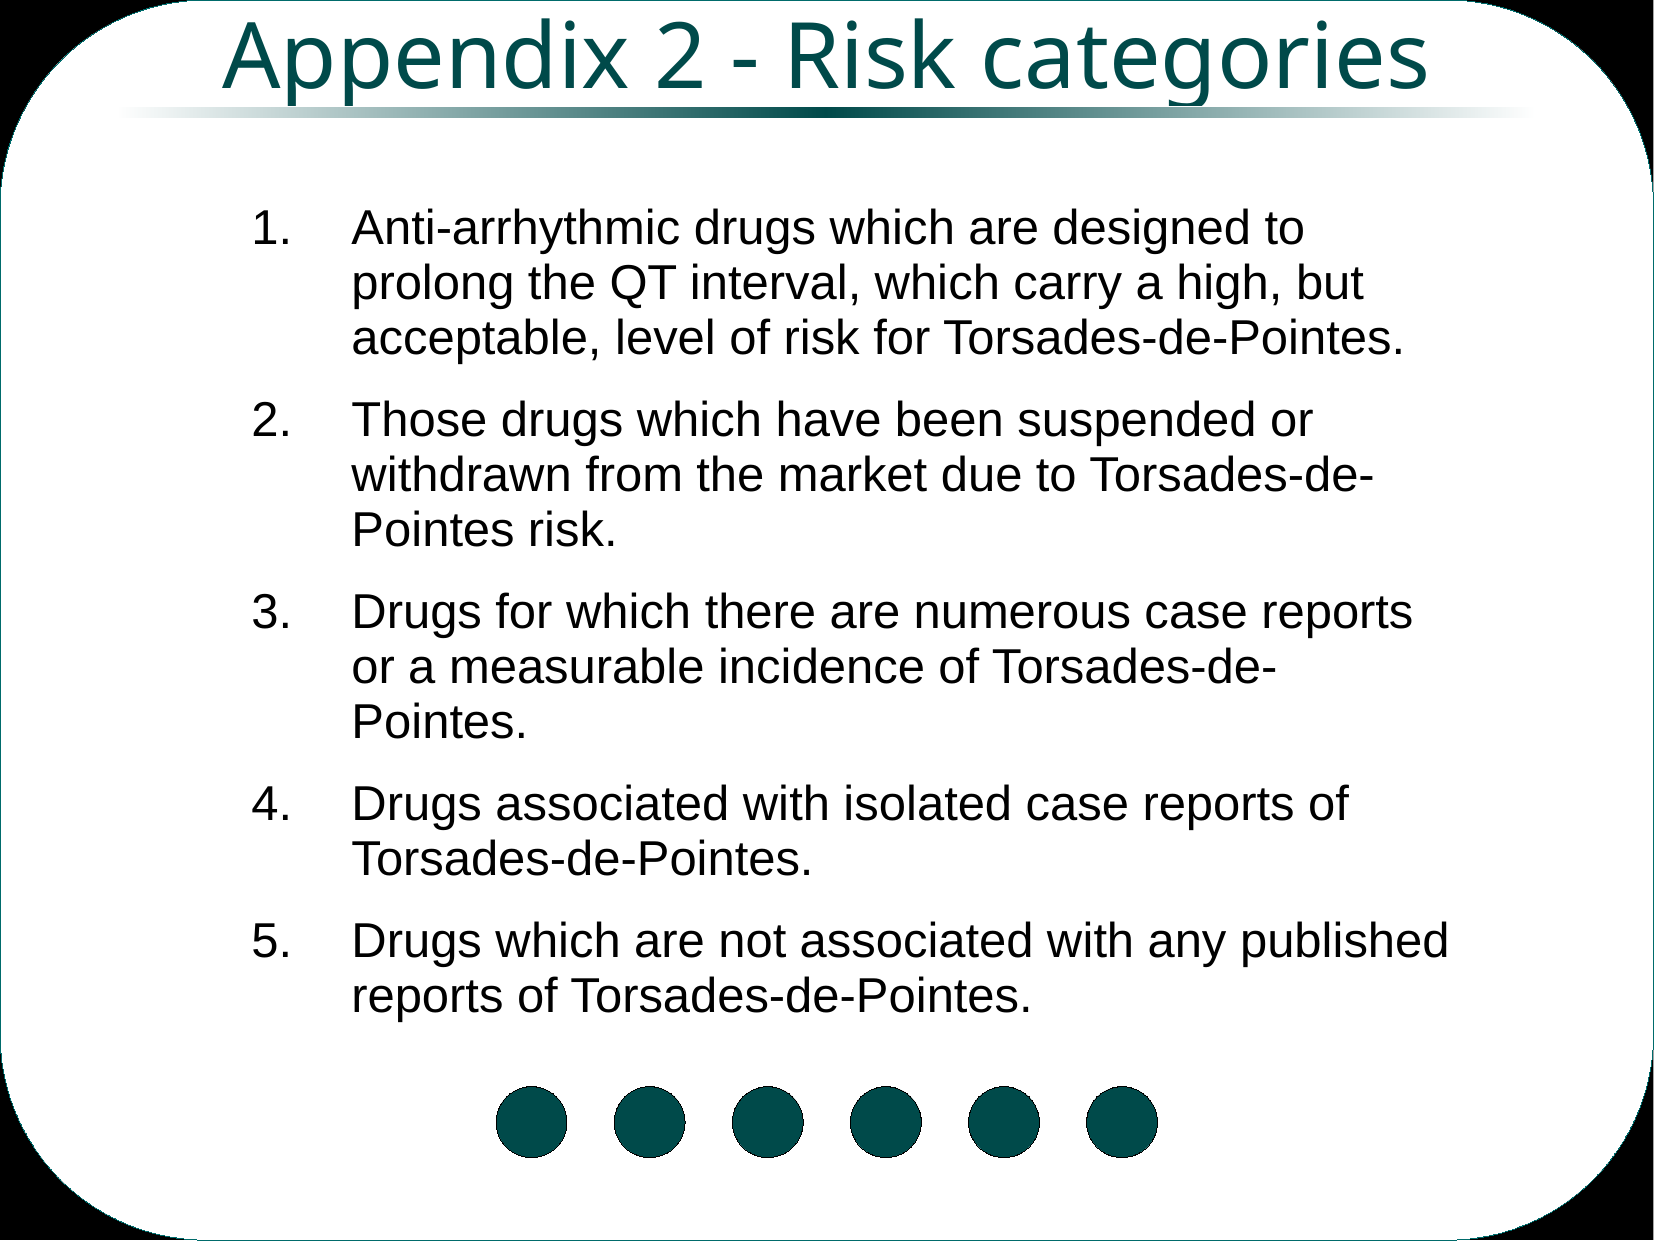

# Appendix 2 - Risk categories
Anti-arrhythmic drugs which are designed to prolong the QT interval, which carry a high, but acceptable, level of risk for Torsades-de-Pointes.
Those drugs which have been suspended or withdrawn from the market due to Torsades-de-Pointes risk.
Drugs for which there are numerous case reports or a measurable incidence of Torsades-de-Pointes.
Drugs associated with isolated case reports of Torsades-de-Pointes.
Drugs which are not associated with any published reports of Torsades-de-Pointes.